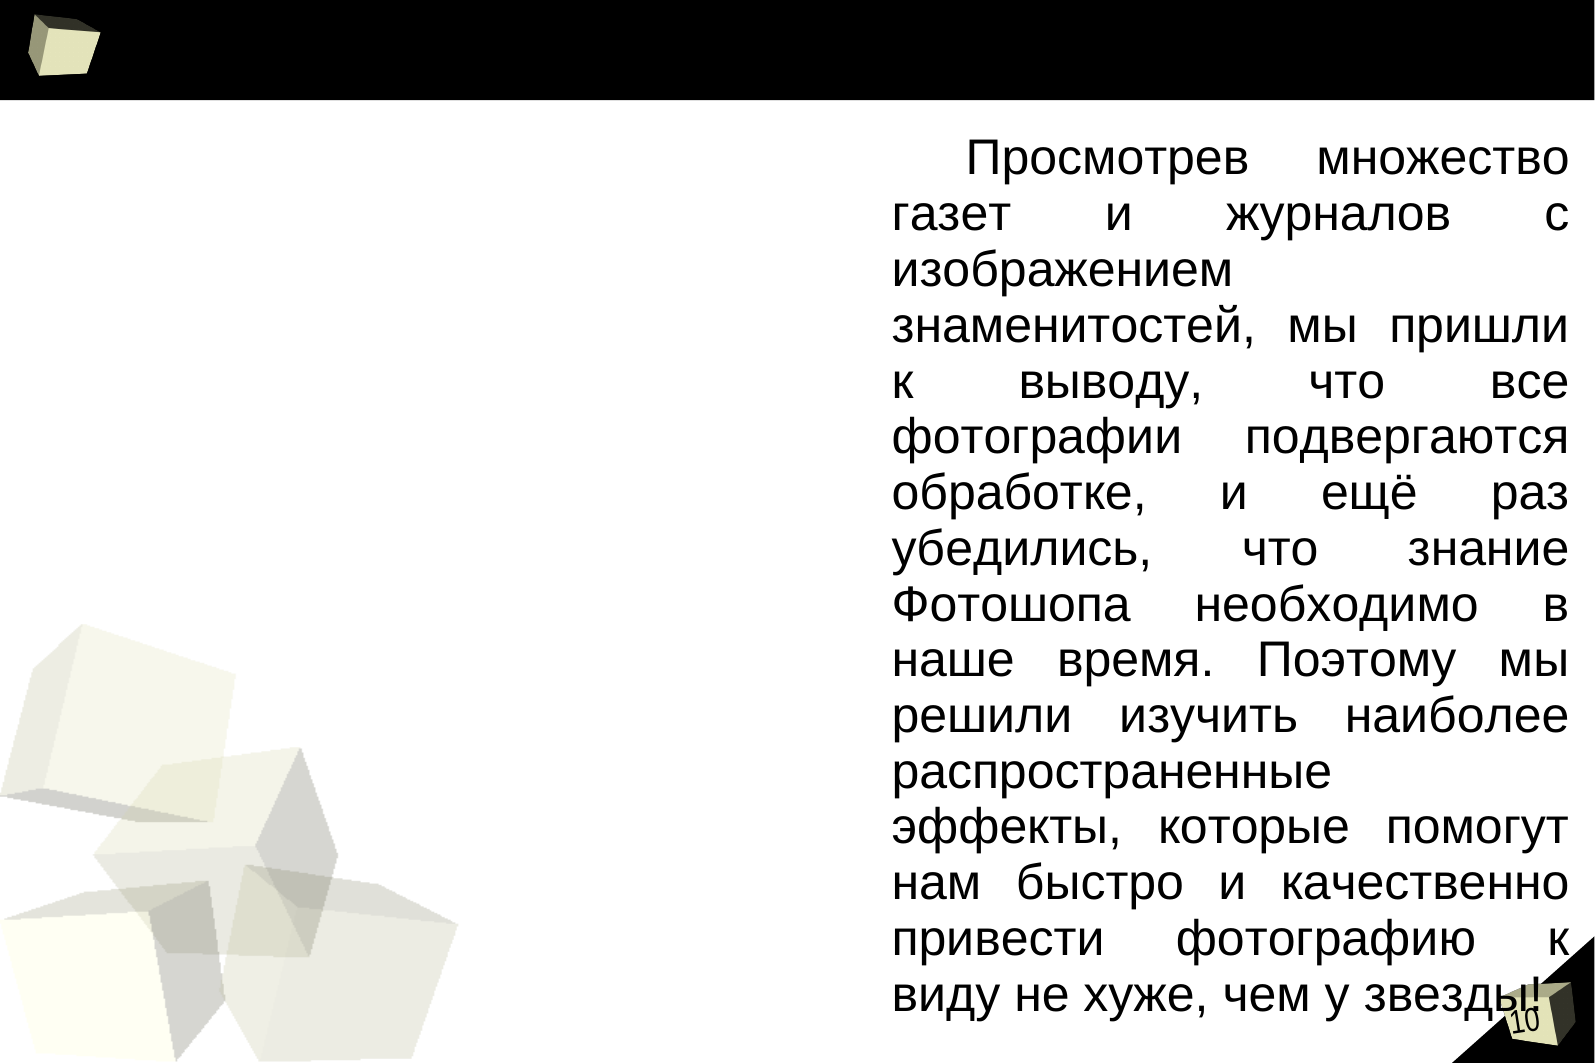

# Просмотрев множество газет и журналов с изображением знаменитостей, мы пришли к выводу, что все фотографии подвергаются обработке, и ещё раз убедились, что знание Фотошопа необходимо в наше время. Поэтому мы решили изучить наиболее распространенные эффекты, которые помогут нам быстро и качественно привести фотографию к виду не хуже, чем у звезды!